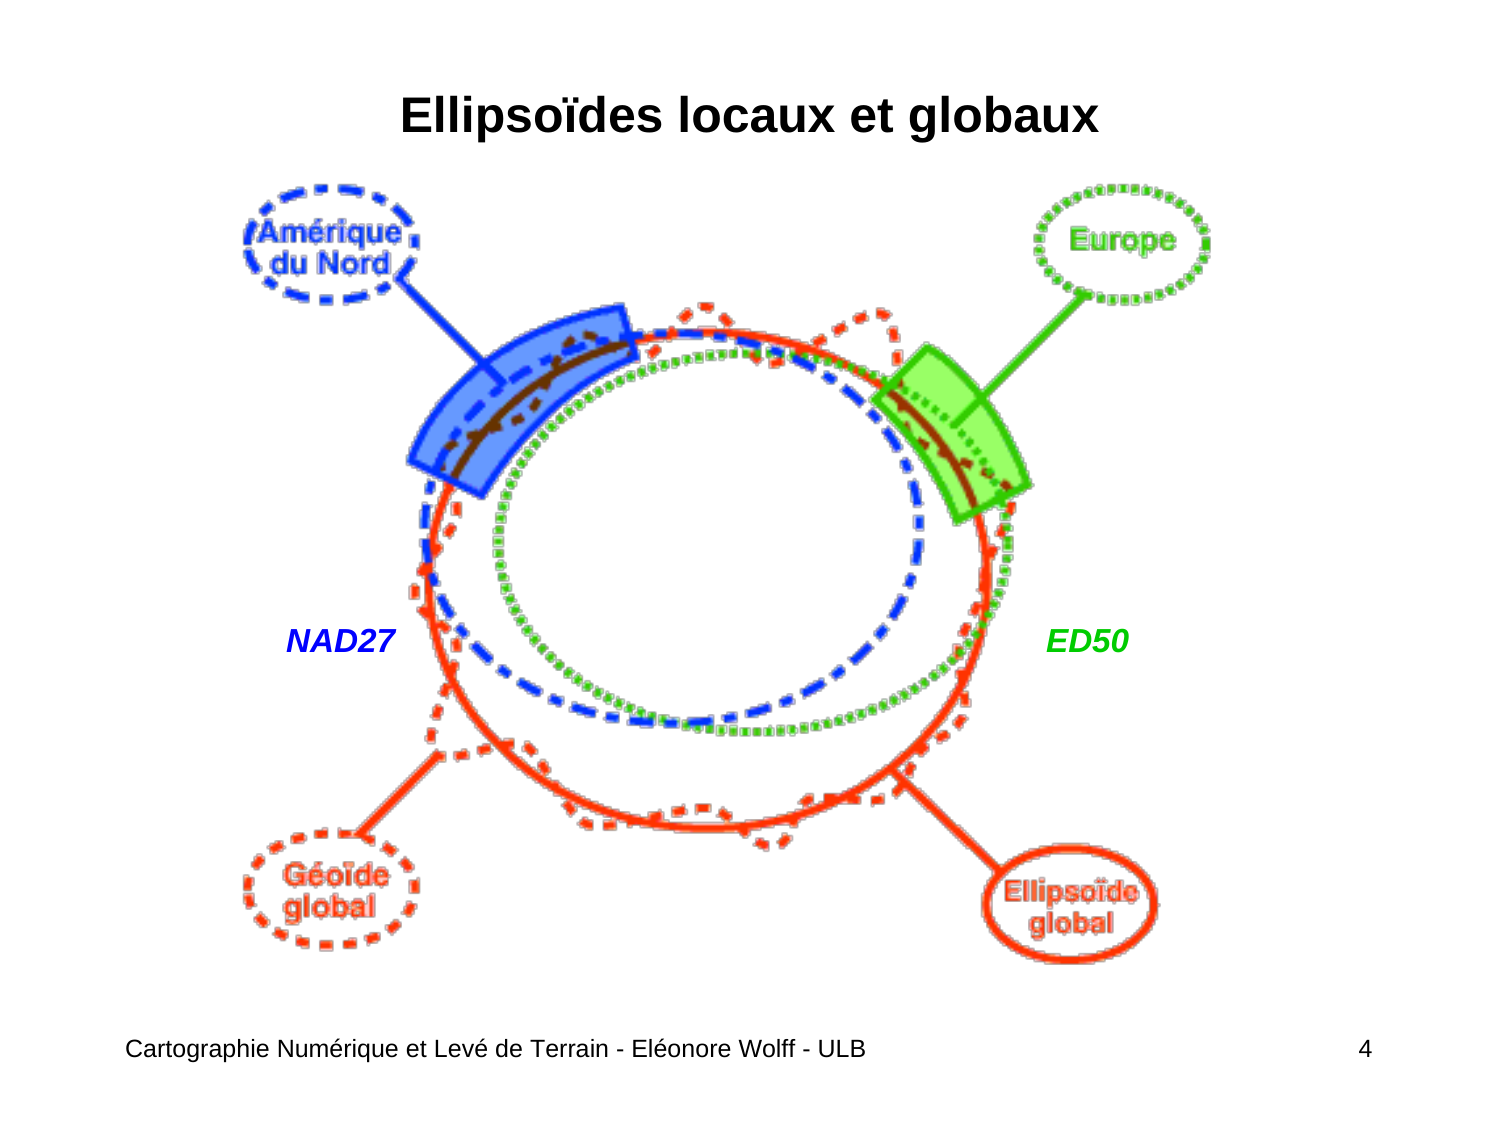

# Ellipsoïdes locaux et globaux
NAD27
ED50
Cartographie Numérique et Levé de Terrain - Eléonore Wolff - ULB
3